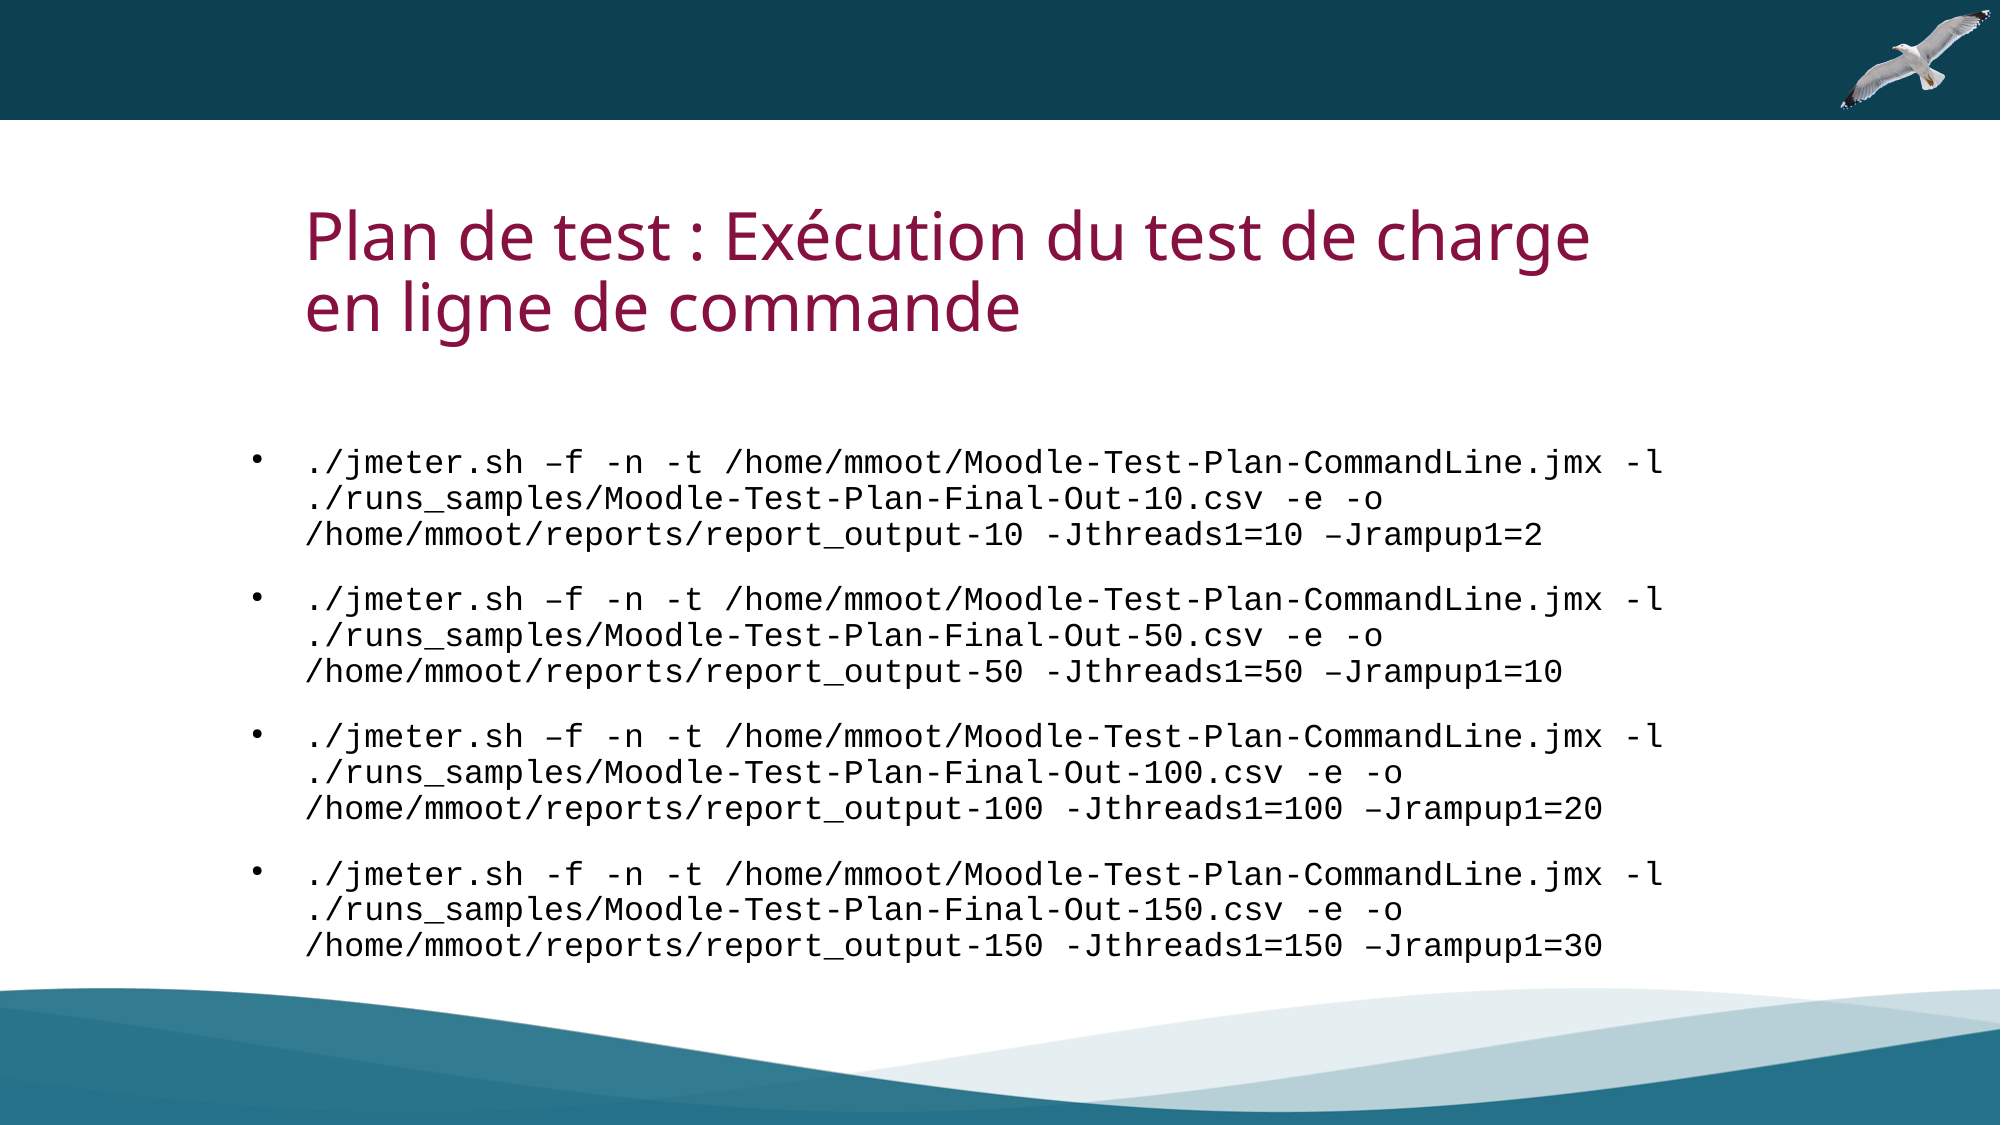

Plan de test : Exécution du test de charge en ligne de commande
# ./jmeter.sh –f -n -t /home/mmoot/Moodle-Test-Plan-CommandLine.jmx -l ./runs_samples/Moodle-Test-Plan-Final-Out-10.csv -e -o /home/mmoot/reports/report_output-10 -Jthreads1=10 –Jrampup1=2
./jmeter.sh –f -n -t /home/mmoot/Moodle-Test-Plan-CommandLine.jmx -l ./runs_samples/Moodle-Test-Plan-Final-Out-50.csv -e -o /home/mmoot/reports/report_output-50 -Jthreads1=50 –Jrampup1=10
./jmeter.sh –f -n -t /home/mmoot/Moodle-Test-Plan-CommandLine.jmx -l ./runs_samples/Moodle-Test-Plan-Final-Out-100.csv -e -o /home/mmoot/reports/report_output-100 -Jthreads1=100 –Jrampup1=20
./jmeter.sh -f -n -t /home/mmoot/Moodle-Test-Plan-CommandLine.jmx -l ./runs_samples/Moodle-Test-Plan-Final-Out-150.csv -e -o /home/mmoot/reports/report_output-150 -Jthreads1=150 –Jrampup1=30